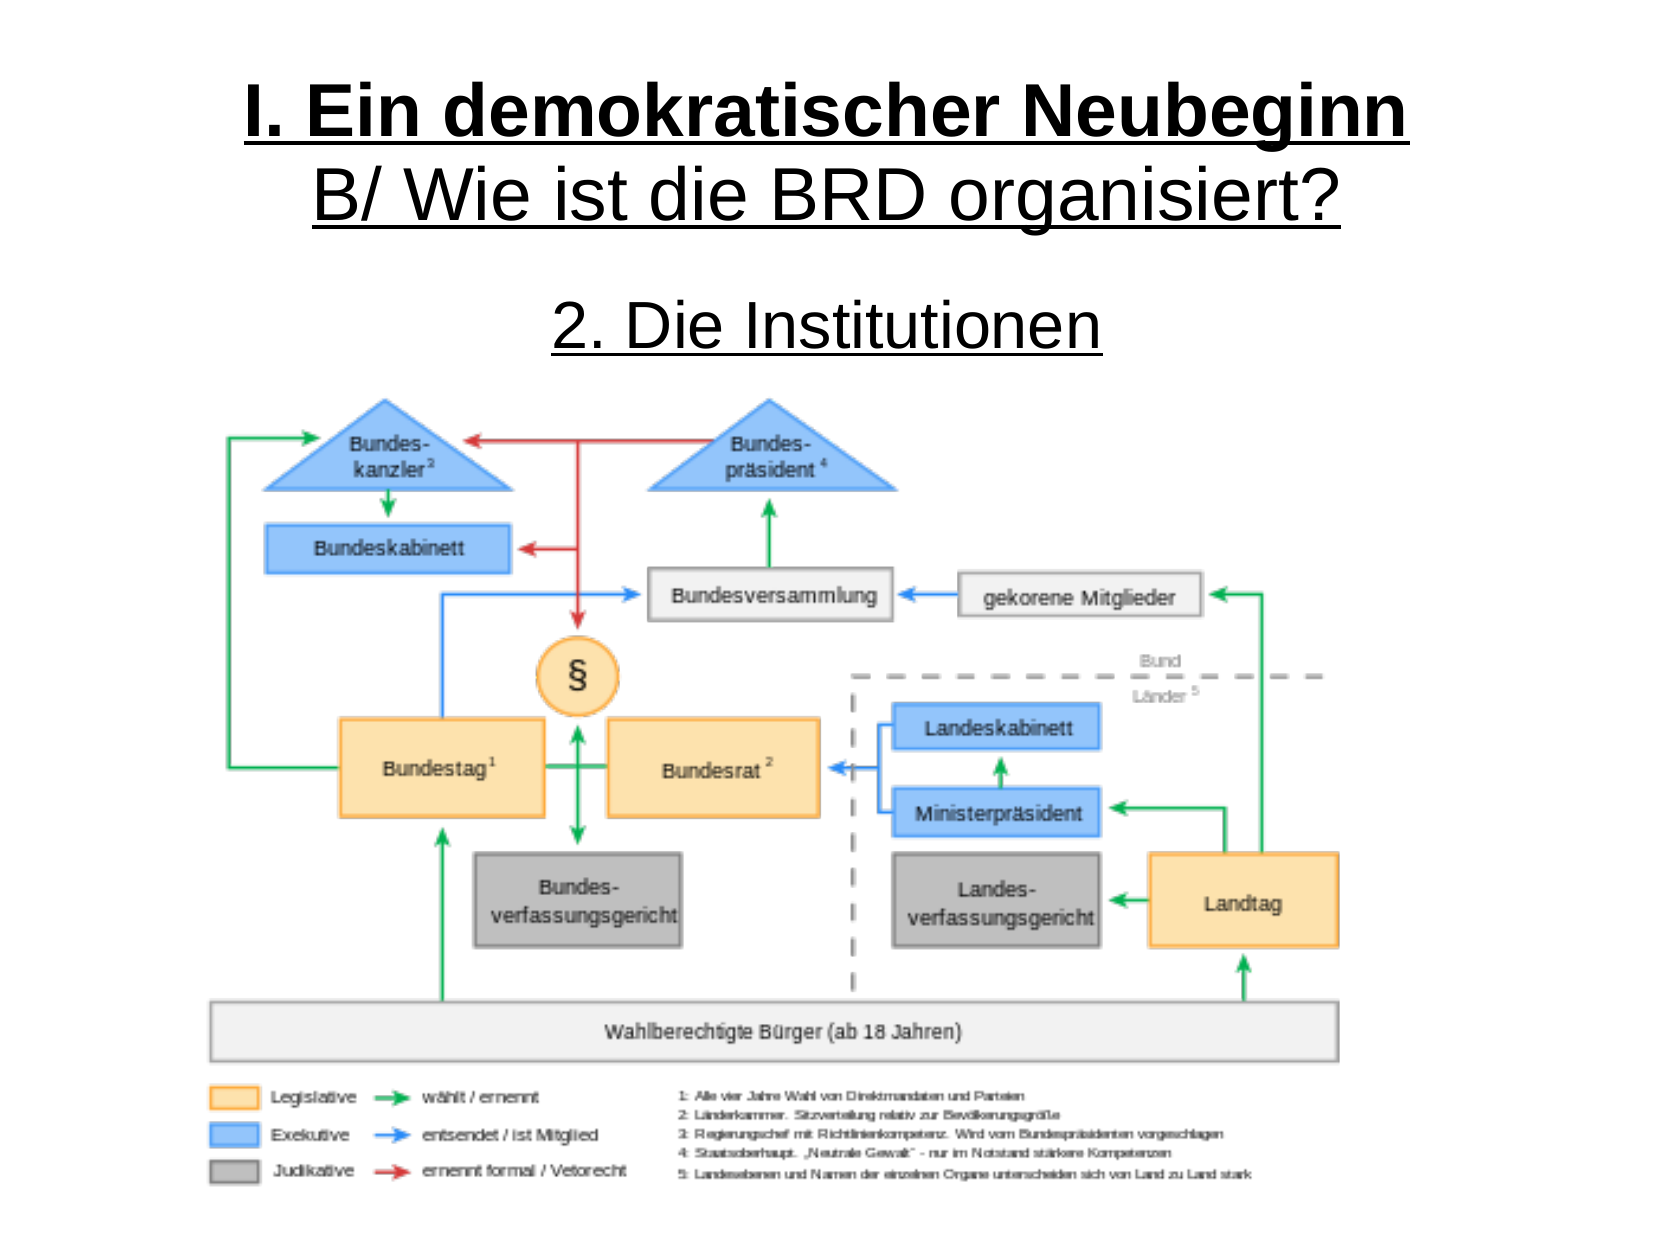

# I. Ein demokratischer Neubeginn B/ Wie ist die BRD organisiert?
2. Die Institutionen